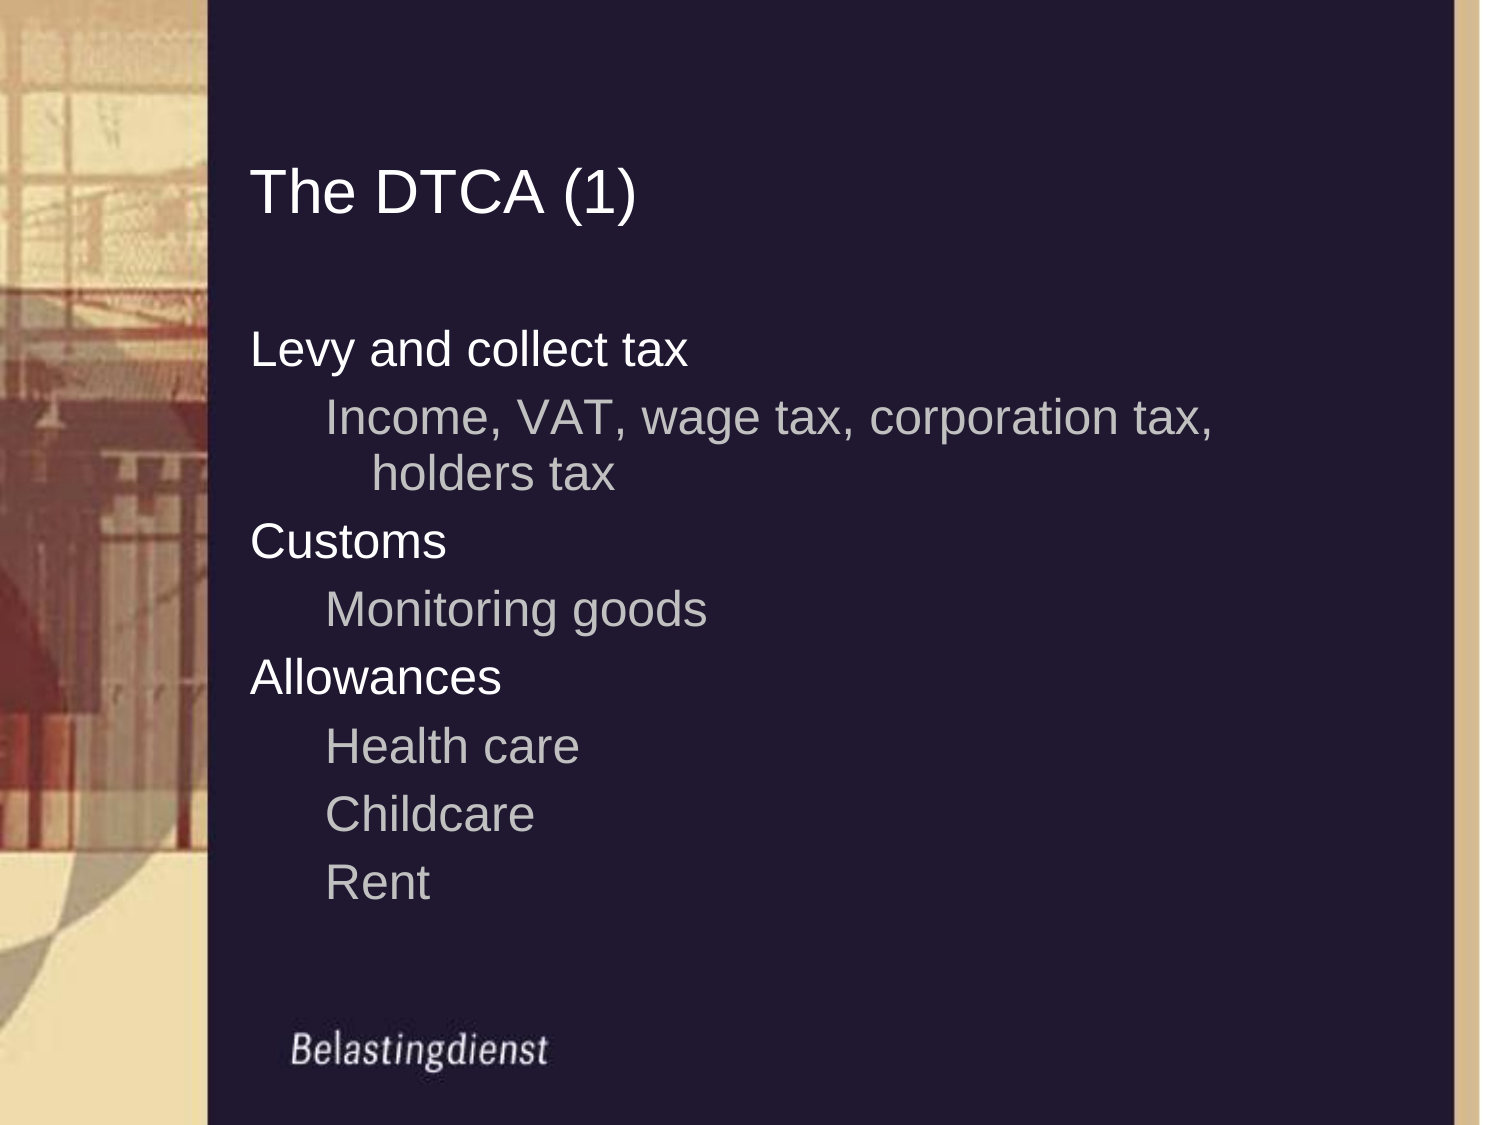

# The DTCA (1)
Levy and collect tax
Income, VAT, wage tax, corporation tax, holders tax
Customs
Monitoring goods
Allowances
Health care
Childcare
Rent